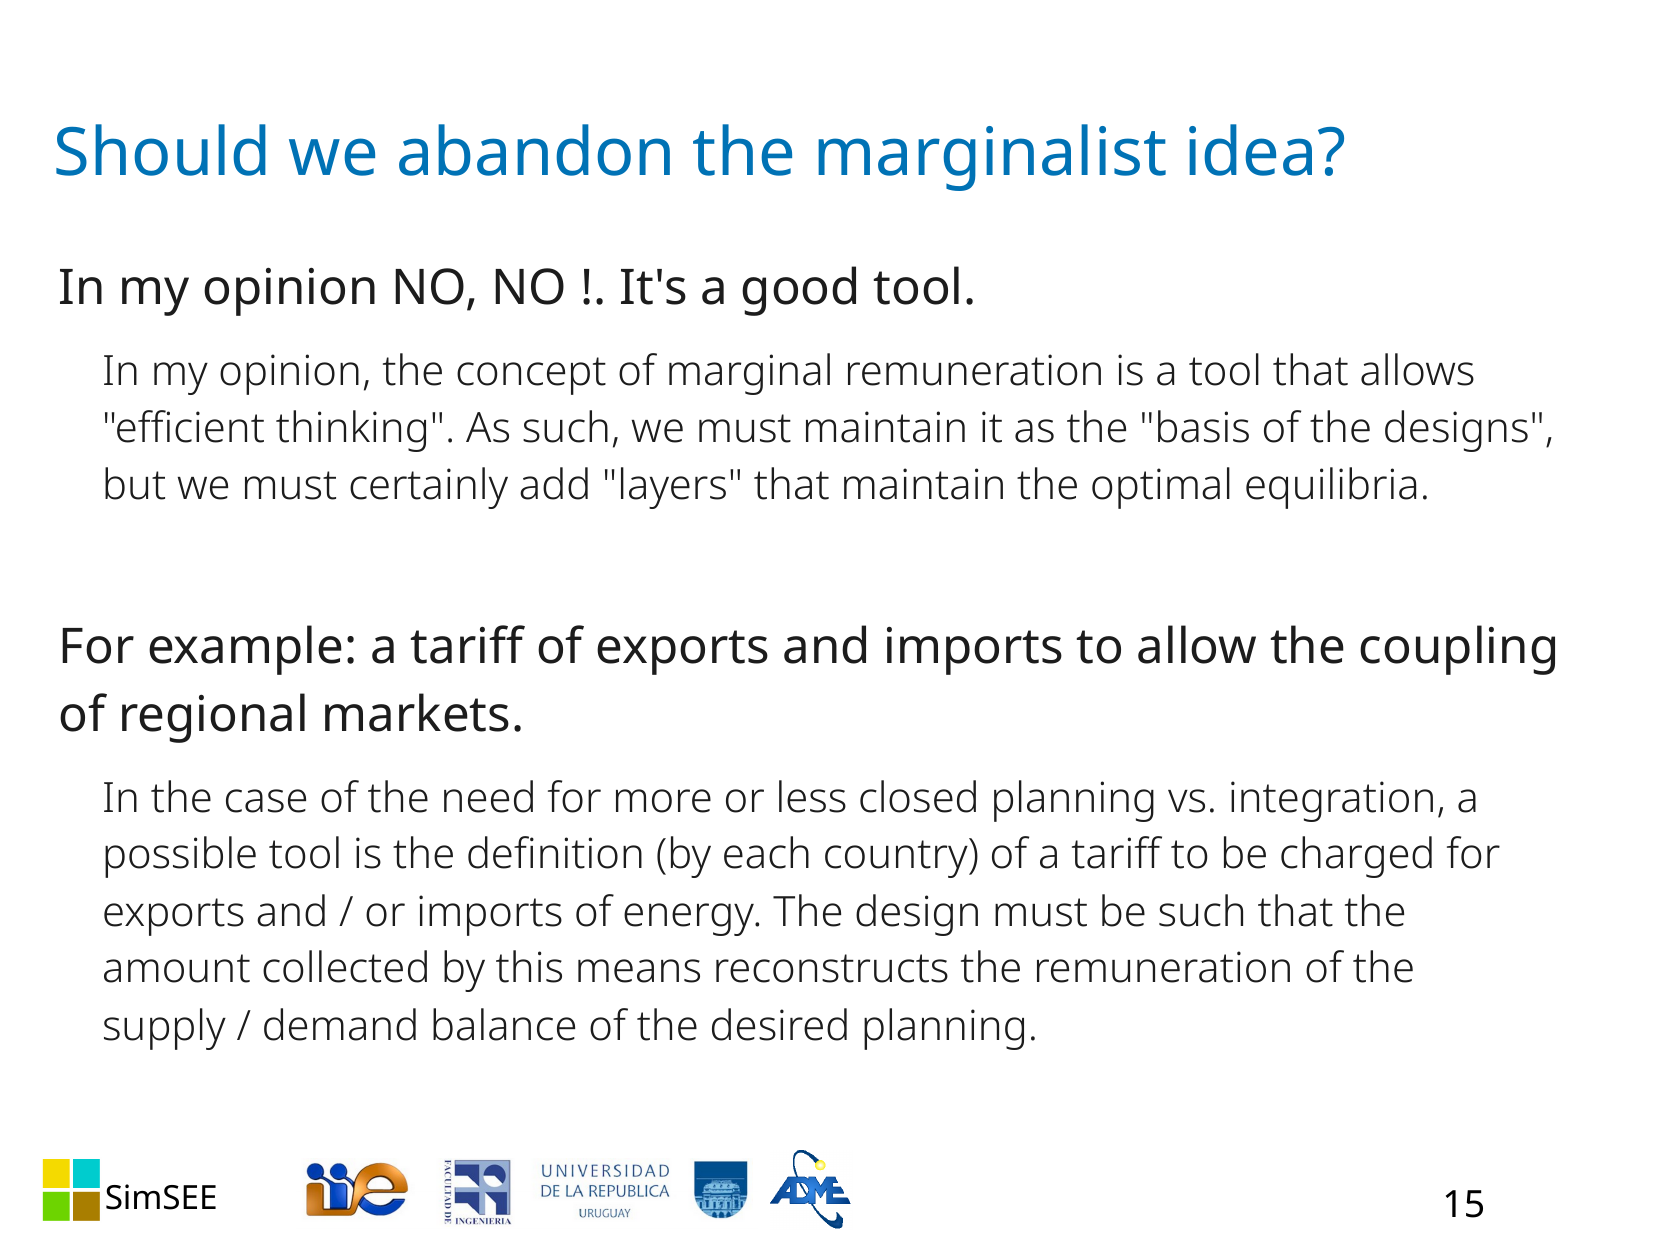

# Should we abandon the marginalist idea?
In my opinion NO, NO !. It's a good tool.
In my opinion, the concept of marginal remuneration is a tool that allows "efficient thinking". As such, we must maintain it as the "basis of the designs", but we must certainly add "layers" that maintain the optimal equilibria.
For example: a tariff of exports and imports to allow the coupling of regional markets.
In the case of the need for more or less closed planning vs. integration, a possible tool is the definition (by each country) of a tariff to be charged for exports and / or imports of energy. The design must be such that the amount collected by this means reconstructs the remuneration of the supply / demand balance of the desired planning.